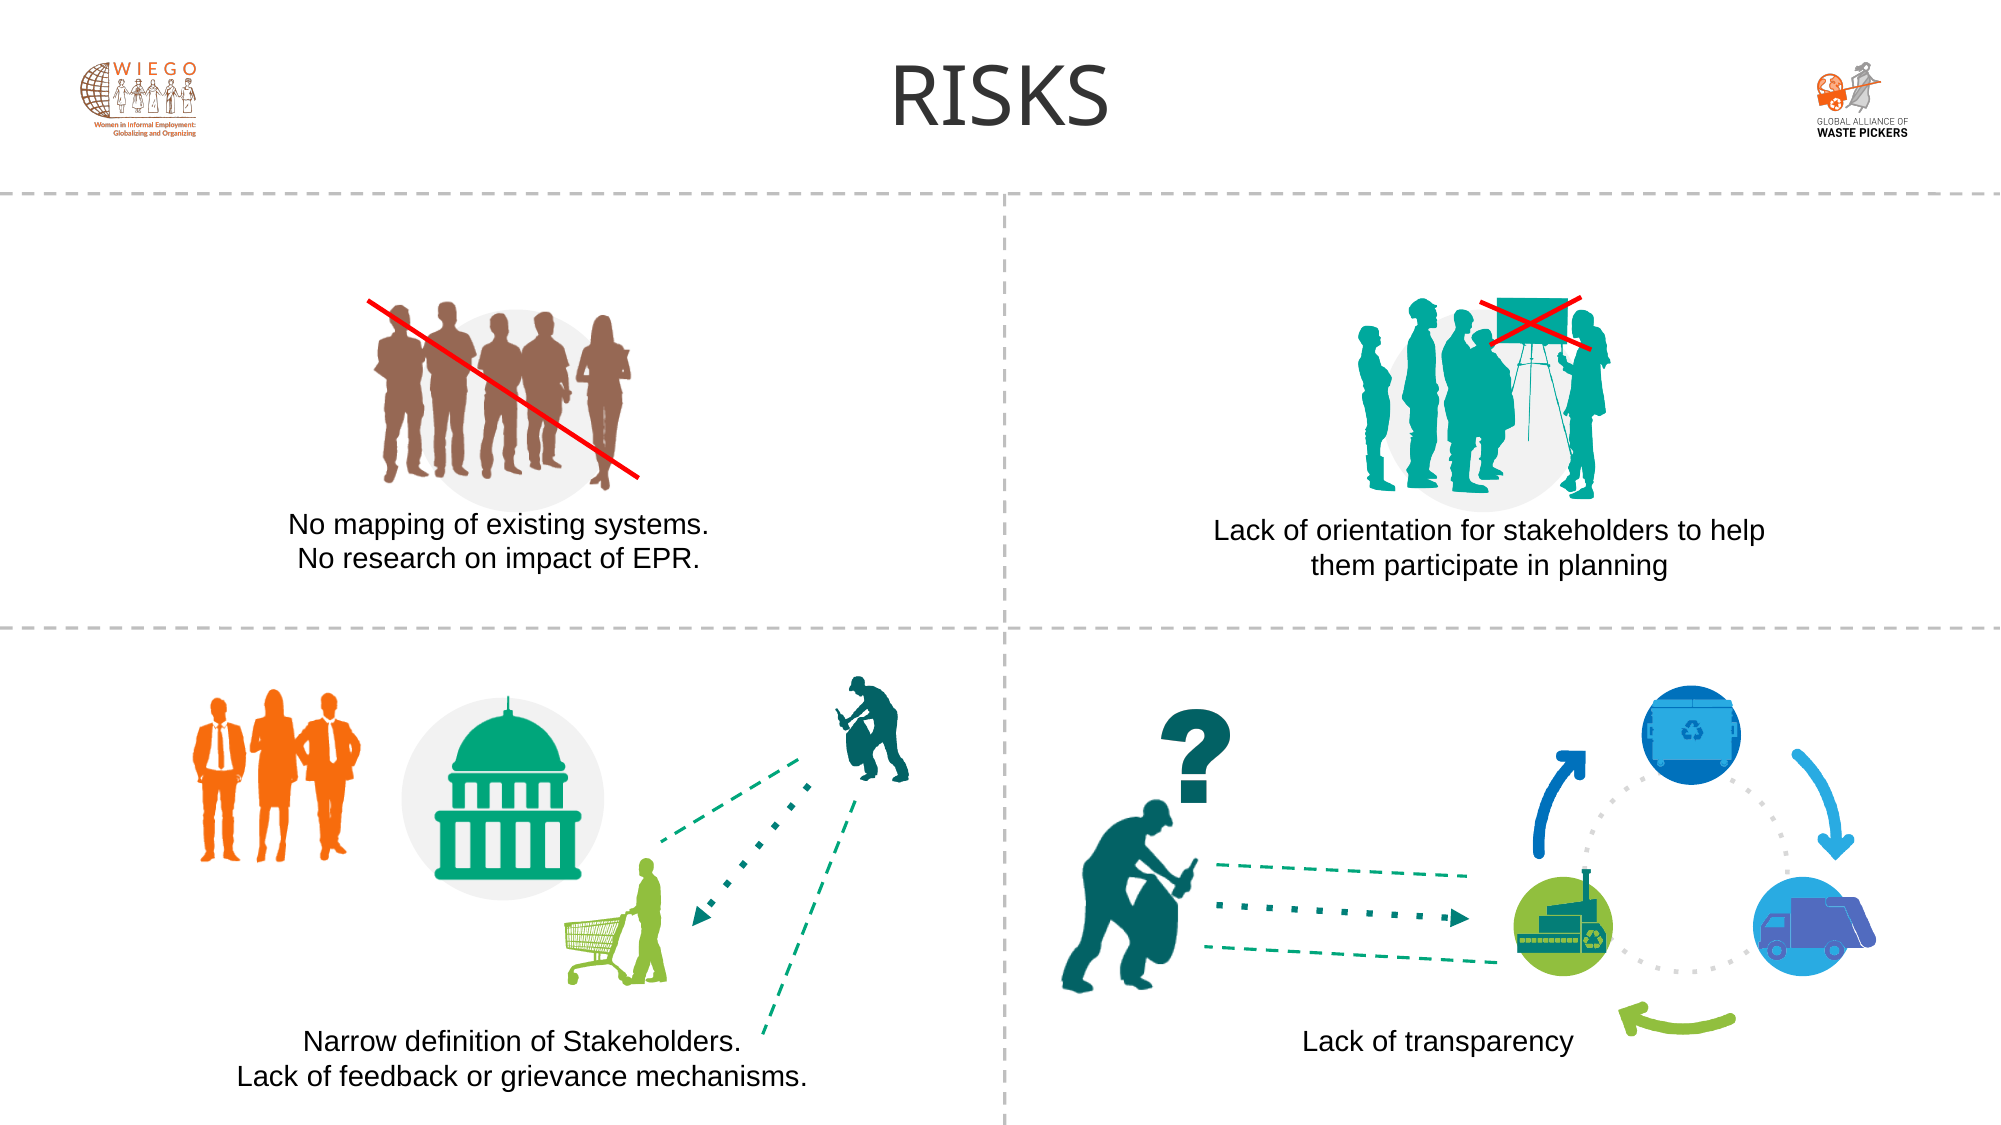

RISKS
No mapping of existing systems.
No research on impact of EPR.
Lack of orientation for stakeholders to help them participate in planning
Narrow definition of Stakeholders.
Lack of feedback or grievance mechanisms.
Lack of transparency